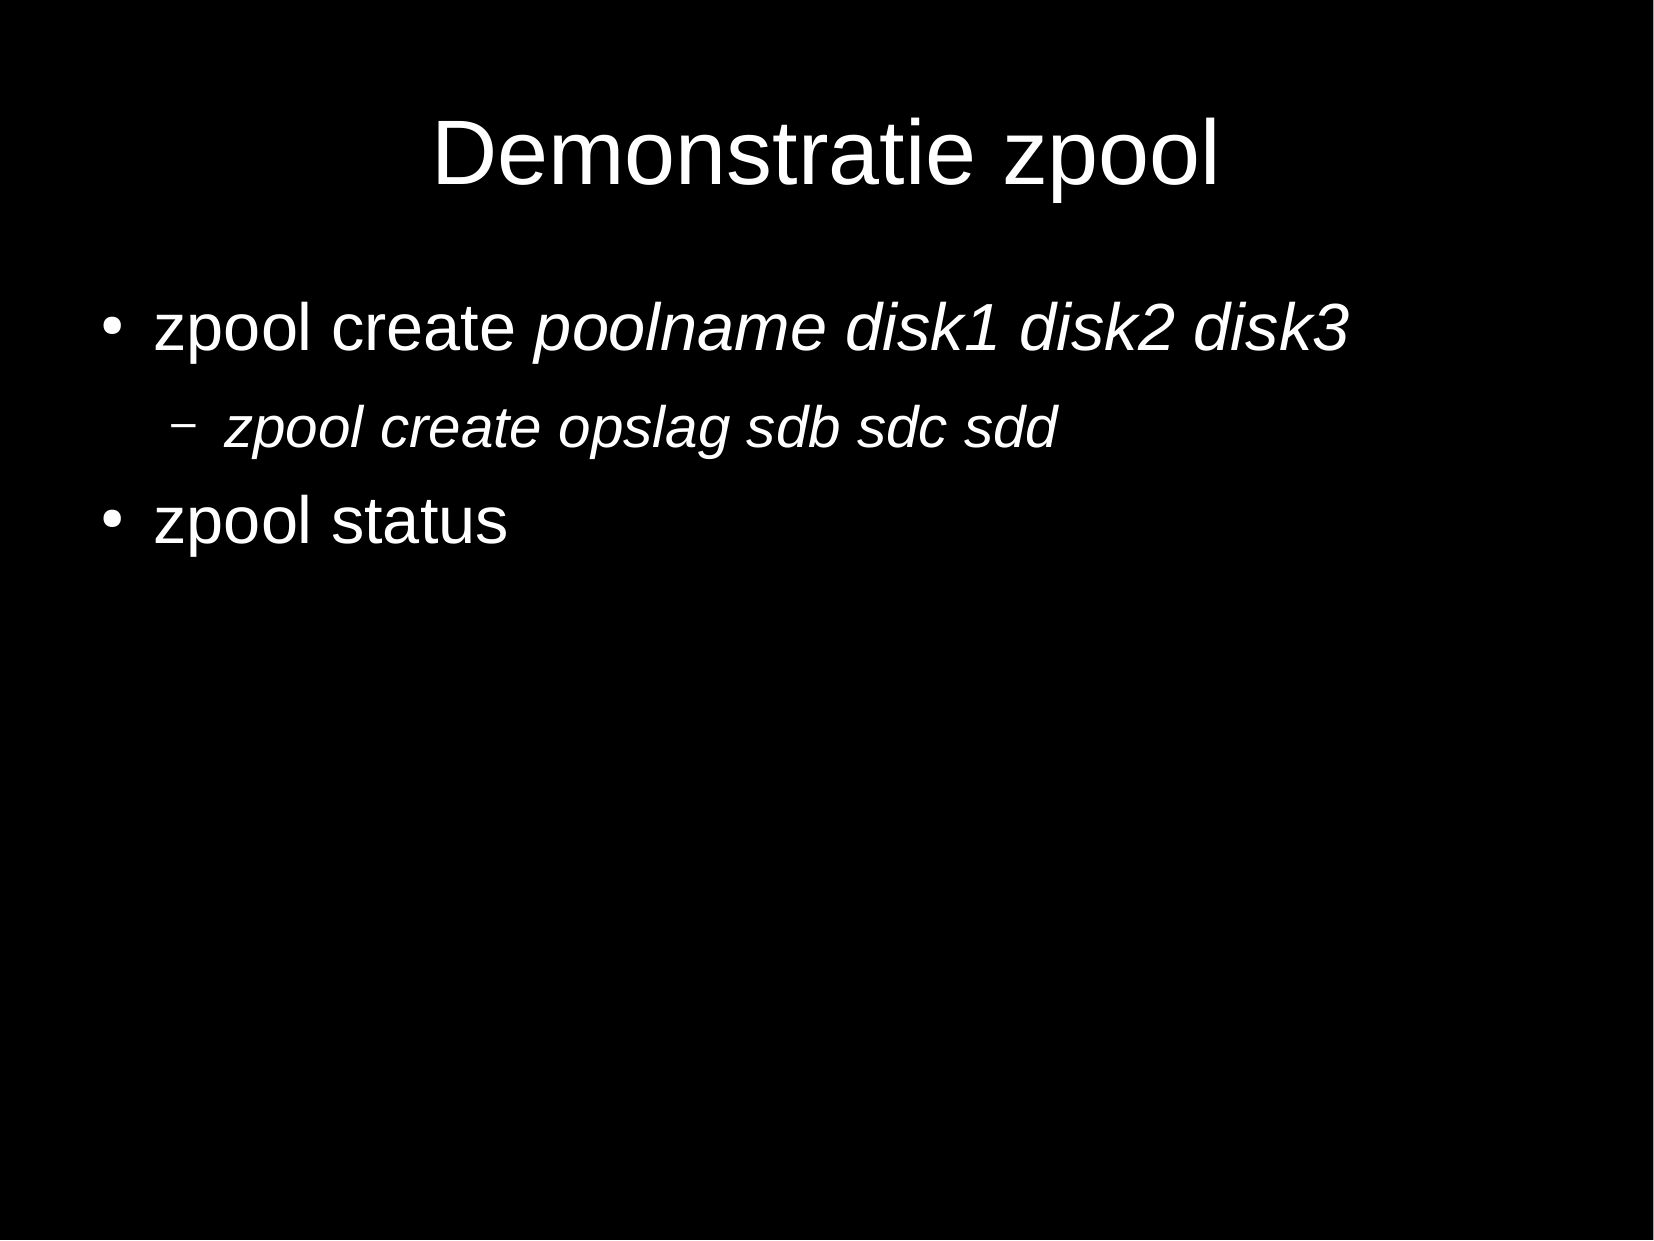

# Demonstratie zpool
zpool create poolname disk1 disk2 disk3
zpool create opslag sdb sdc sdd
zpool status